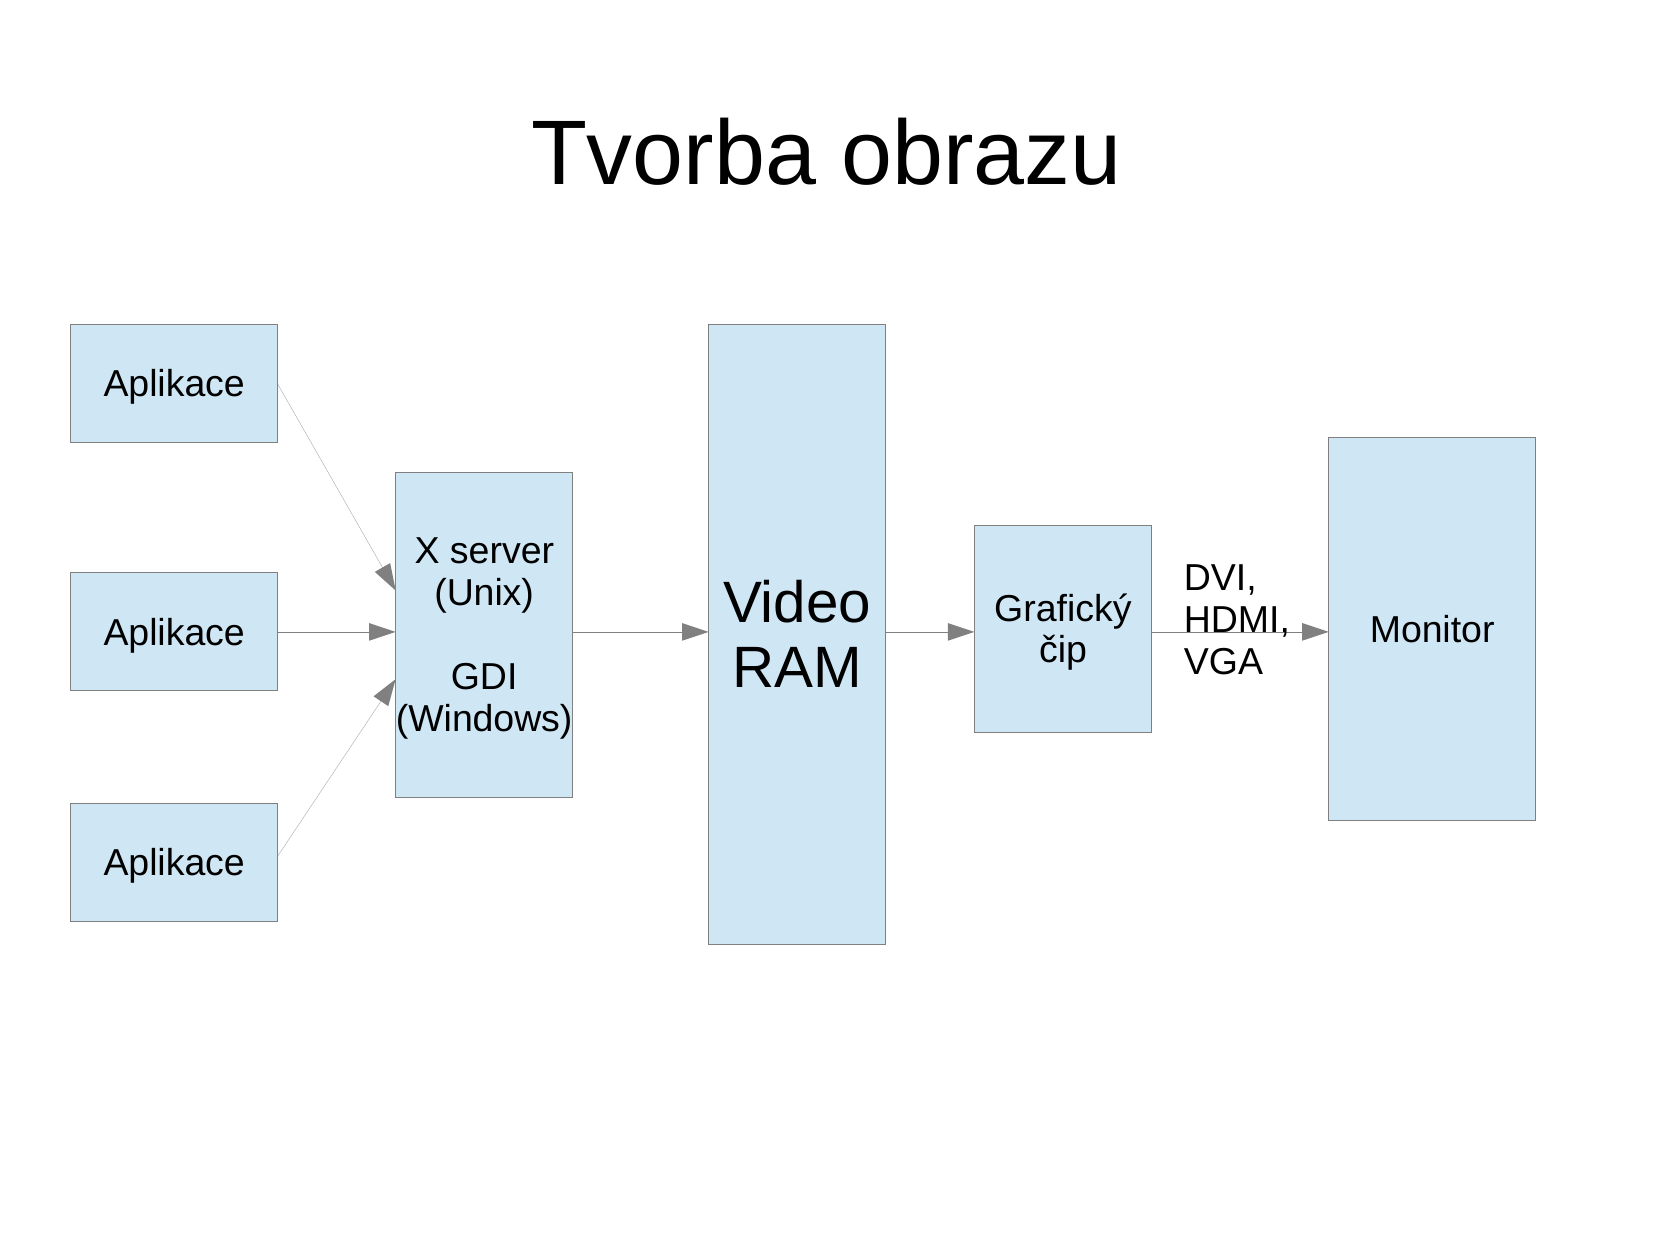

# Tvorba obrazu
Aplikace
Video
RAM
Monitor
X server
(Unix)
GDI
(Windows)
Grafický
čip
DVI,
HDMI,
VGA
Aplikace
Aplikace